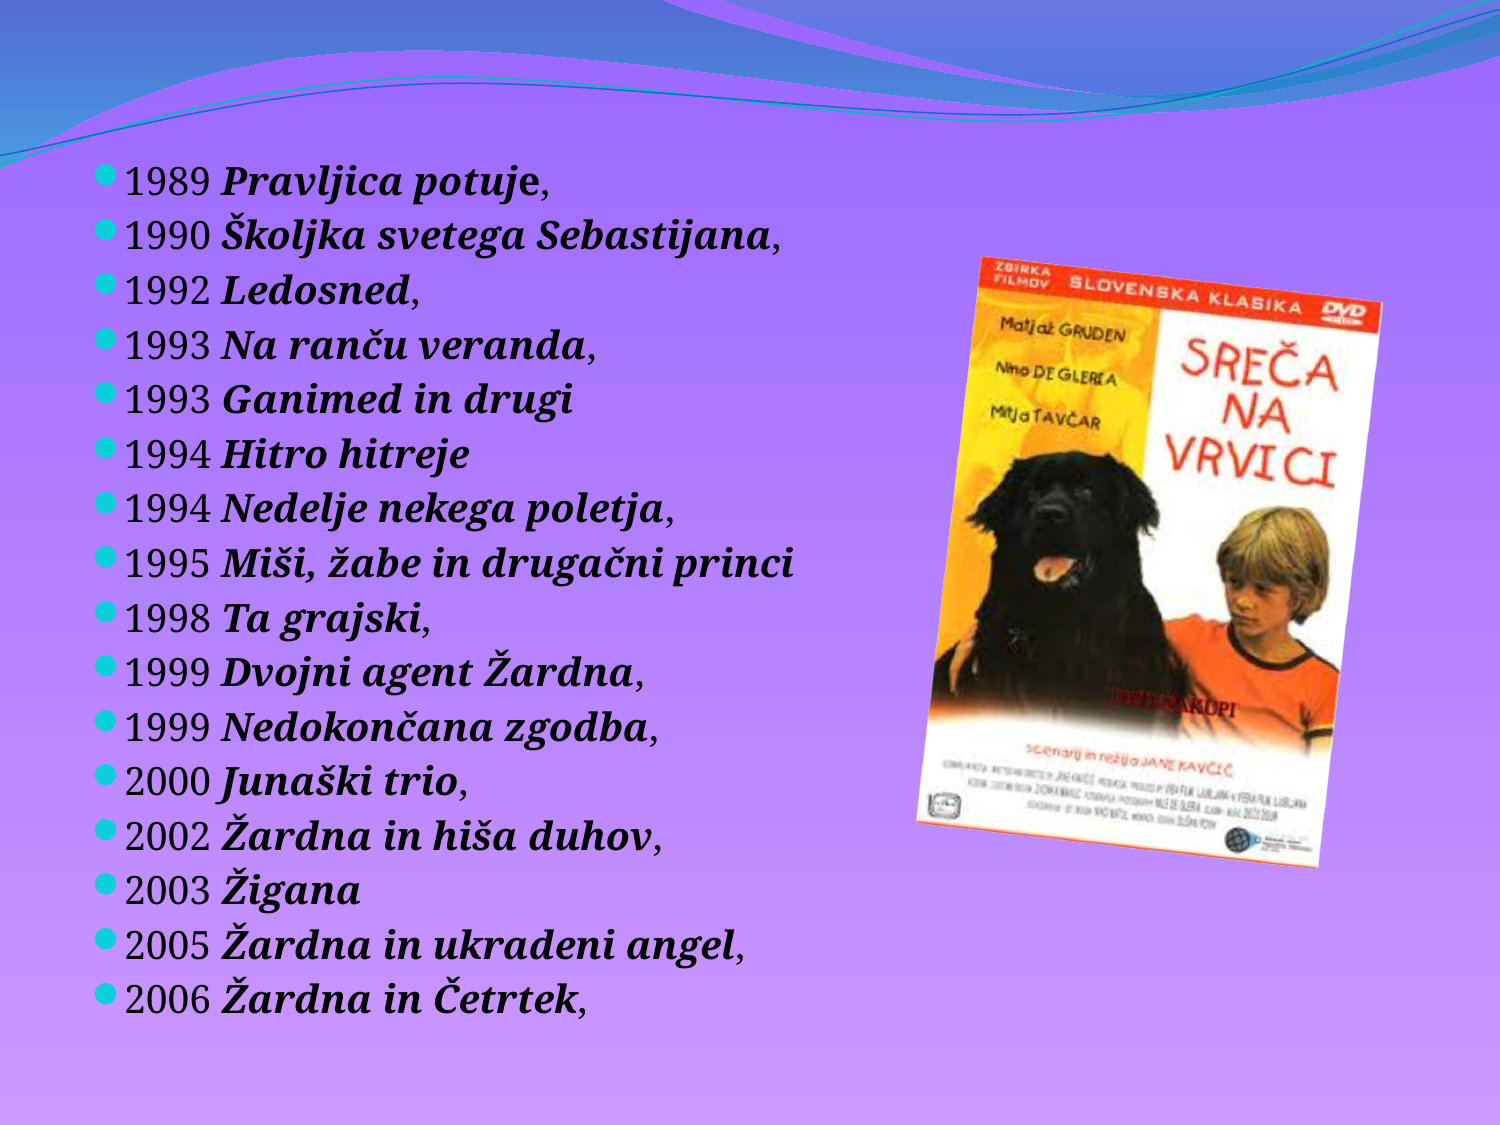

# 1989 Pravljica potuje,
1990 Školjka svetega Sebastijana,
1992 Ledosned,
1993 Na ranču veranda,
1993 Ganimed in drugi
1994 Hitro hitreje
1994 Nedelje nekega poletja,
1995 Miši, žabe in drugačni princi
1998 Ta grajski,
1999 Dvojni agent Žardna,
1999 Nedokončana zgodba,
2000 Junaški trio,
2002 Žardna in hiša duhov,
2003 Žigana
2005 Žardna in ukradeni angel,
2006 Žardna in Četrtek,